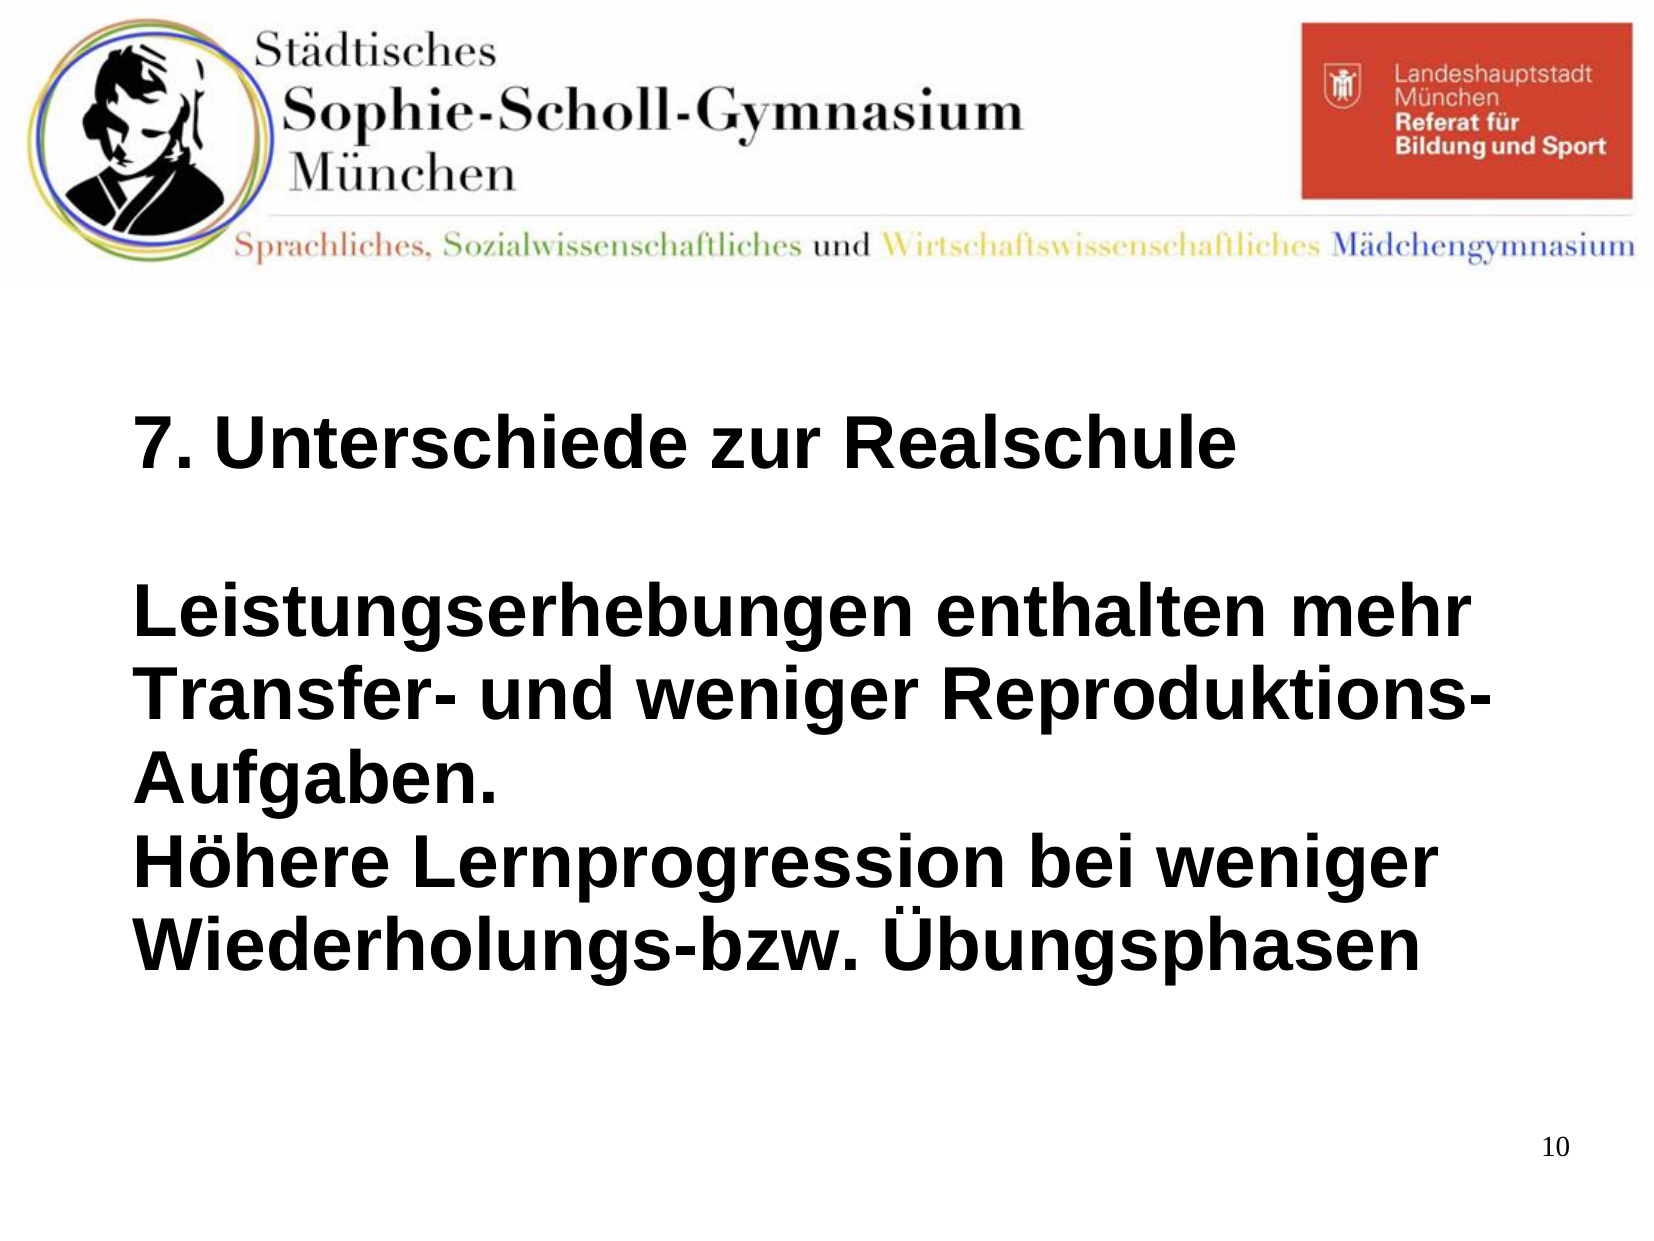

7. Unterschiede zur Realschule
Leistungserhebungen enthalten mehr Transfer- und weniger Reproduktions-Aufgaben.
Höhere Lernprogression bei weniger
Wiederholungs-bzw. Übungsphasen
10